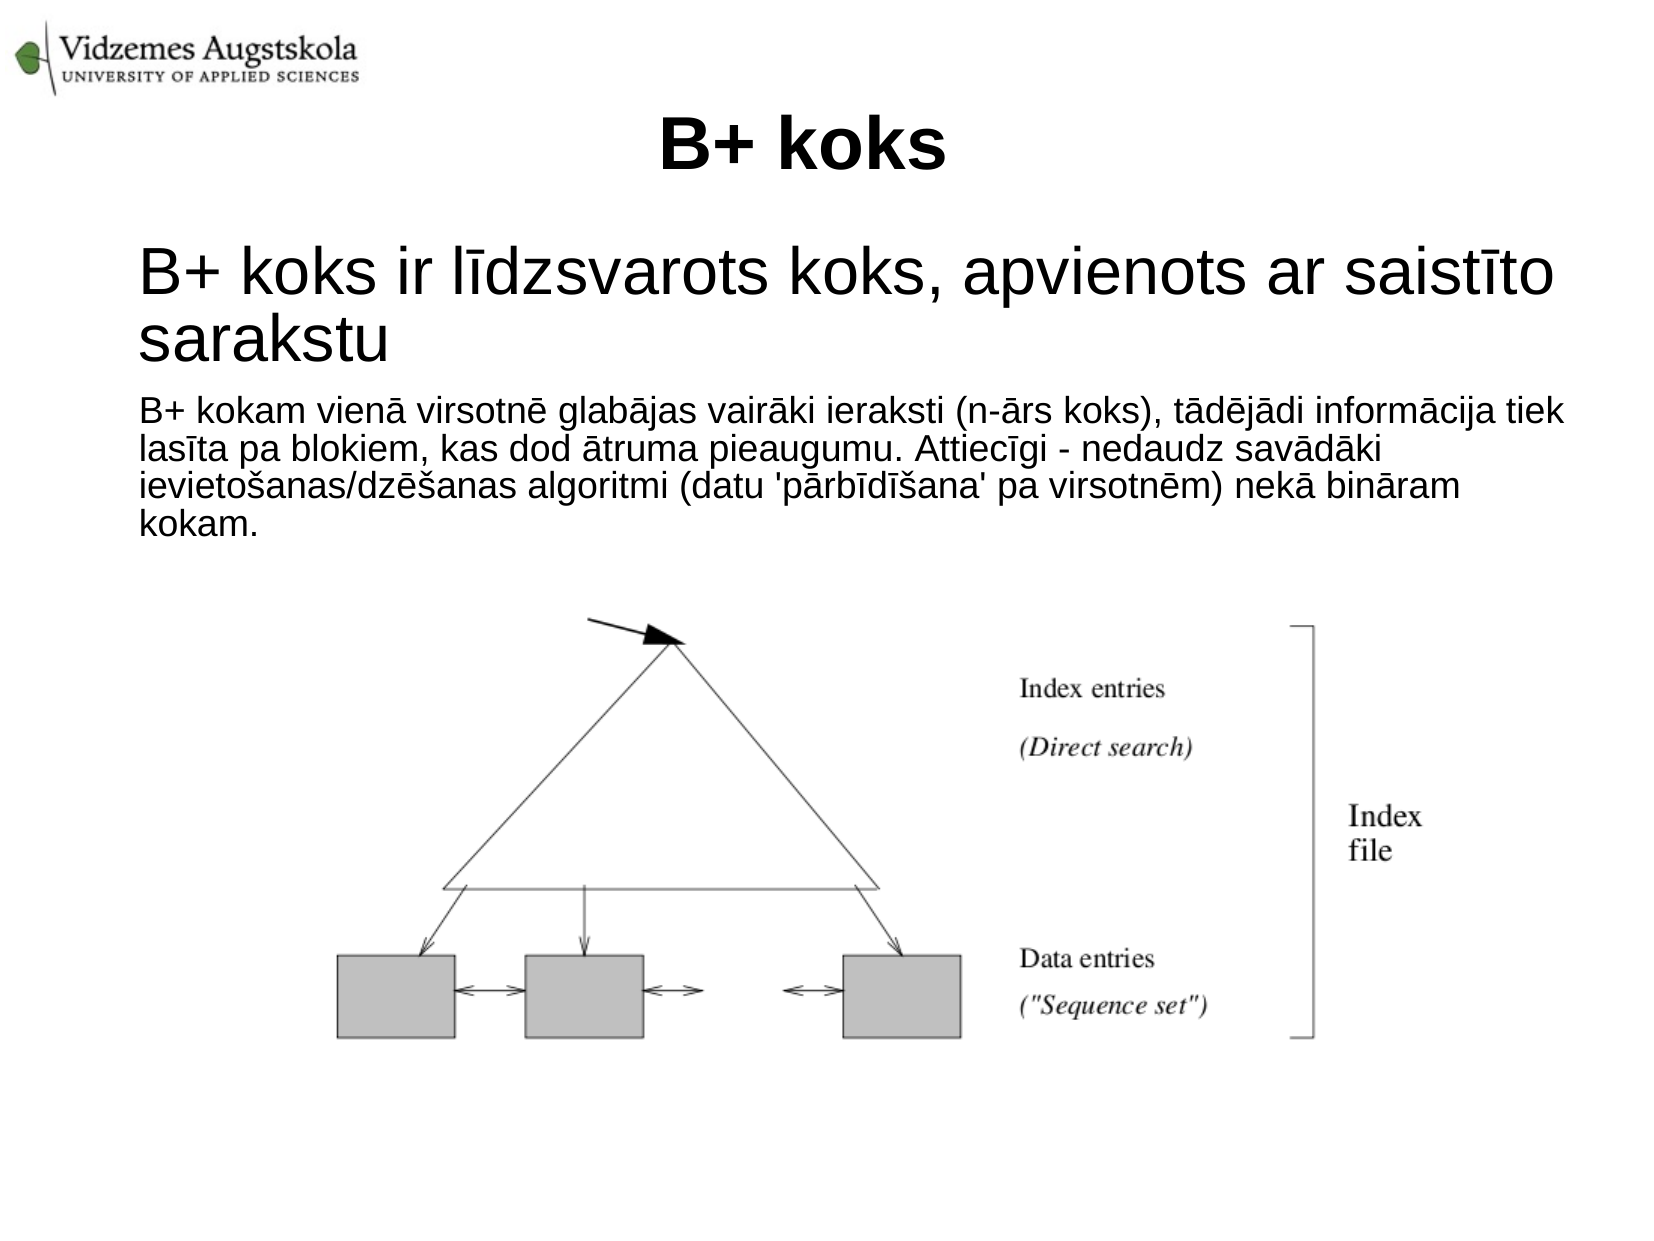

# B+ koks
B+ koks ir līdzsvarots koks, apvienots ar saistīto sarakstu
B+ kokam vienā virsotnē glabājas vairāki ieraksti (n-ārs koks), tādējādi informācija tiek lasīta pa blokiem, kas dod ātruma pieaugumu. Attiecīgi - nedaudz savādāki ievietošanas/dzēšanas algoritmi (datu 'pārbīdīšana' pa virsotnēm) nekā bināram kokam.